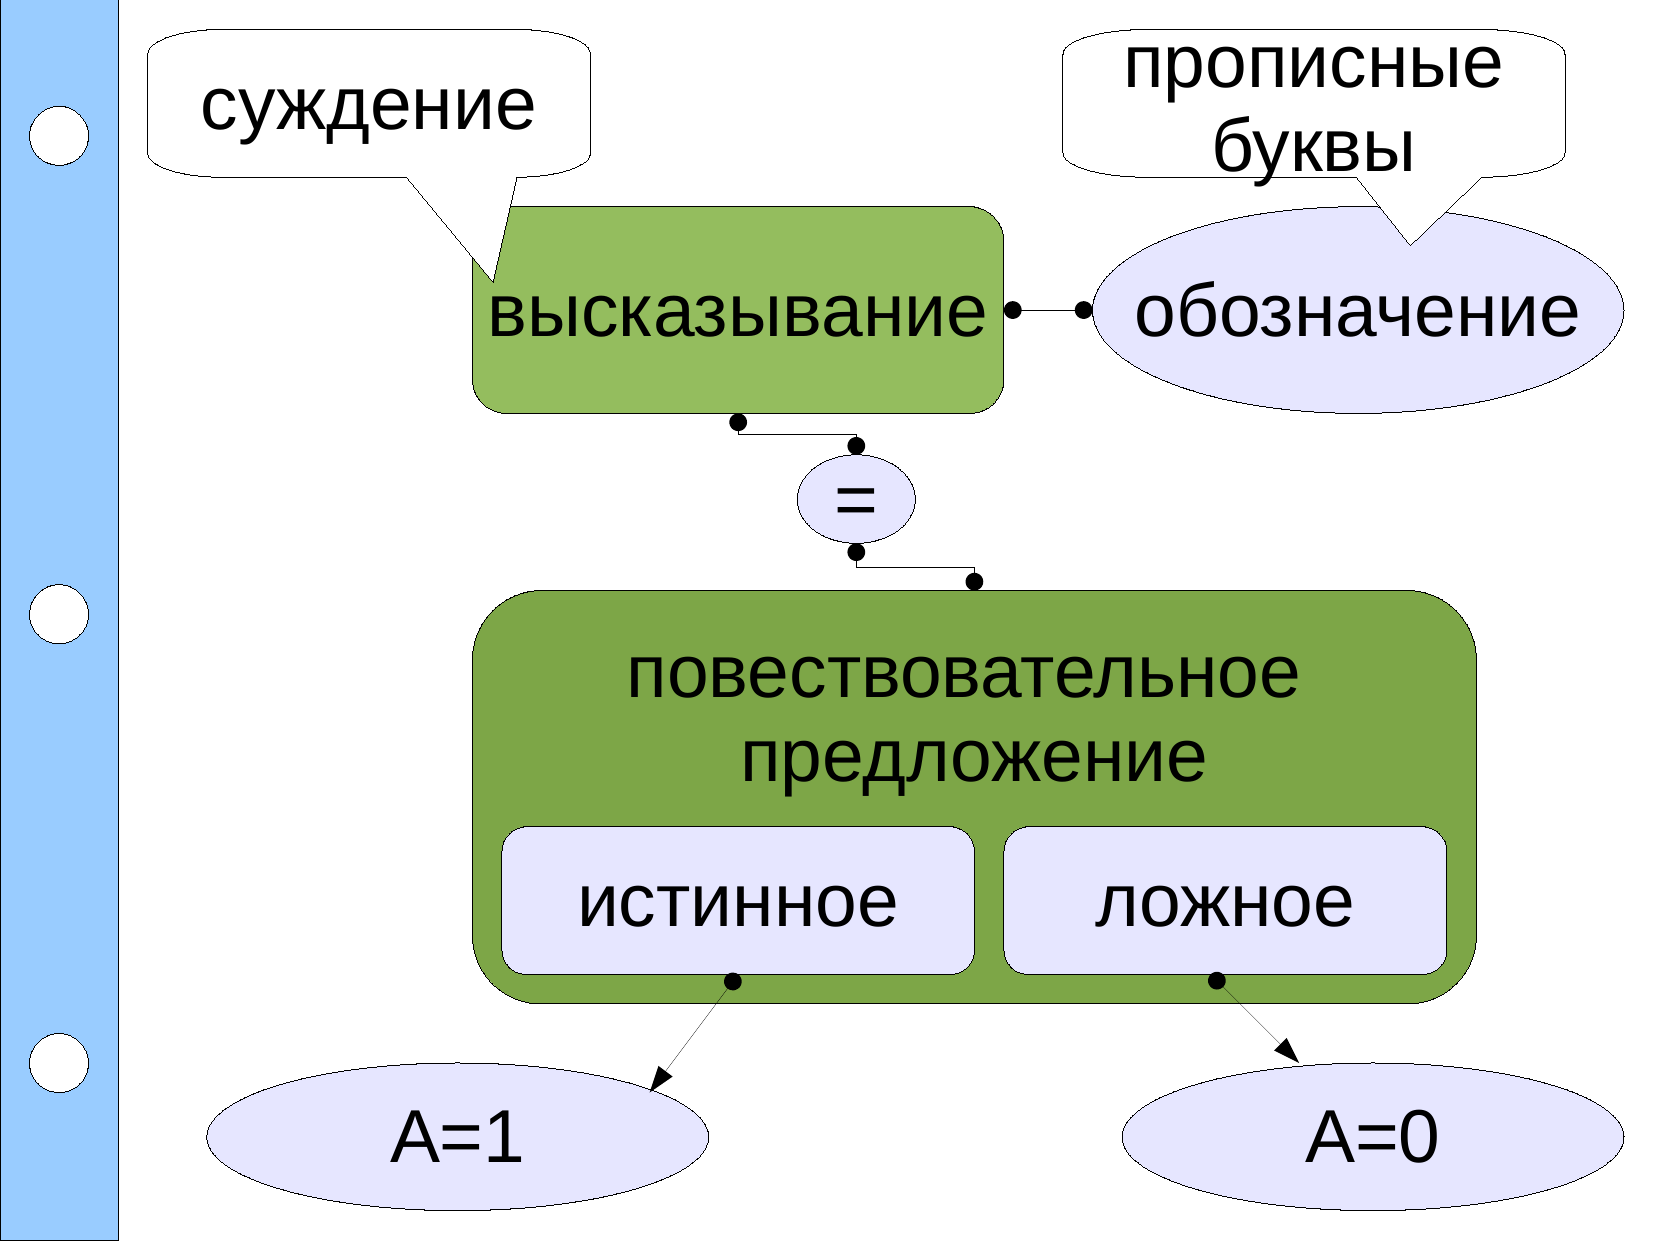

суждение
прописные буквы
высказывание
обозначение
=
повествовательное
предложение
истинное
ложное
А=1
А=0